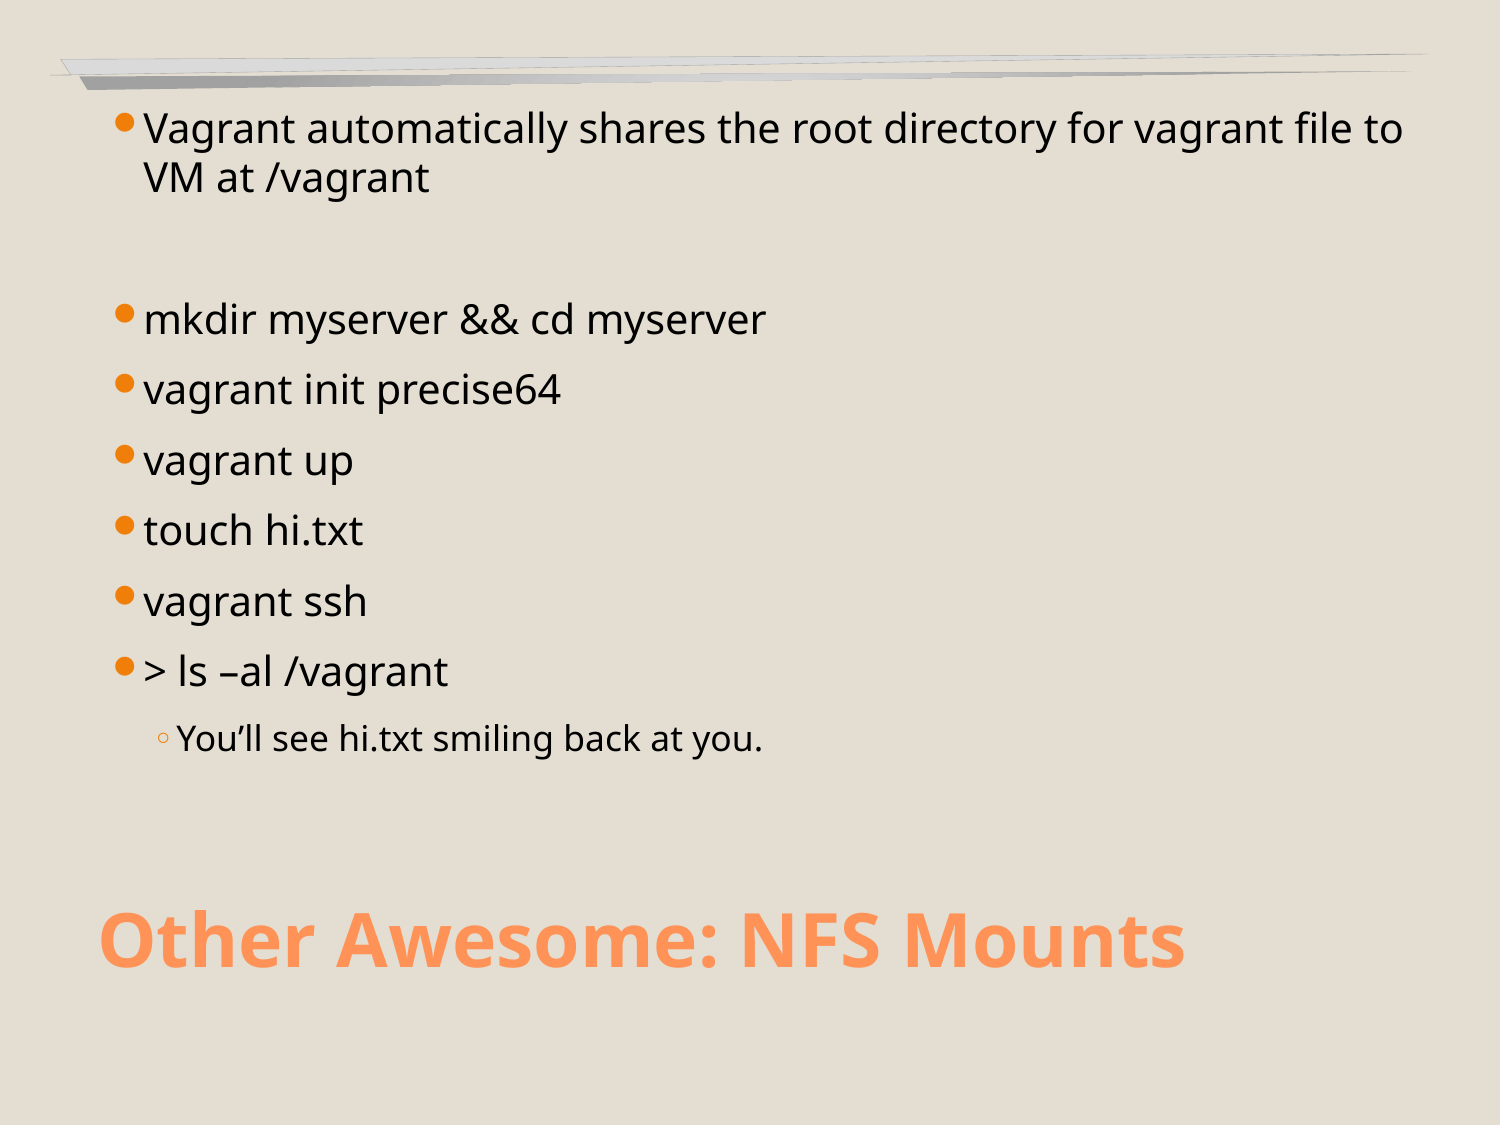

Vagrant automatically shares the root directory for vagrant file to VM at /vagrant
mkdir myserver && cd myserver
vagrant init precise64
vagrant up
touch hi.txt
vagrant ssh
> ls –al /vagrant
You’ll see hi.txt smiling back at you.
# Other Awesome: NFS Mounts